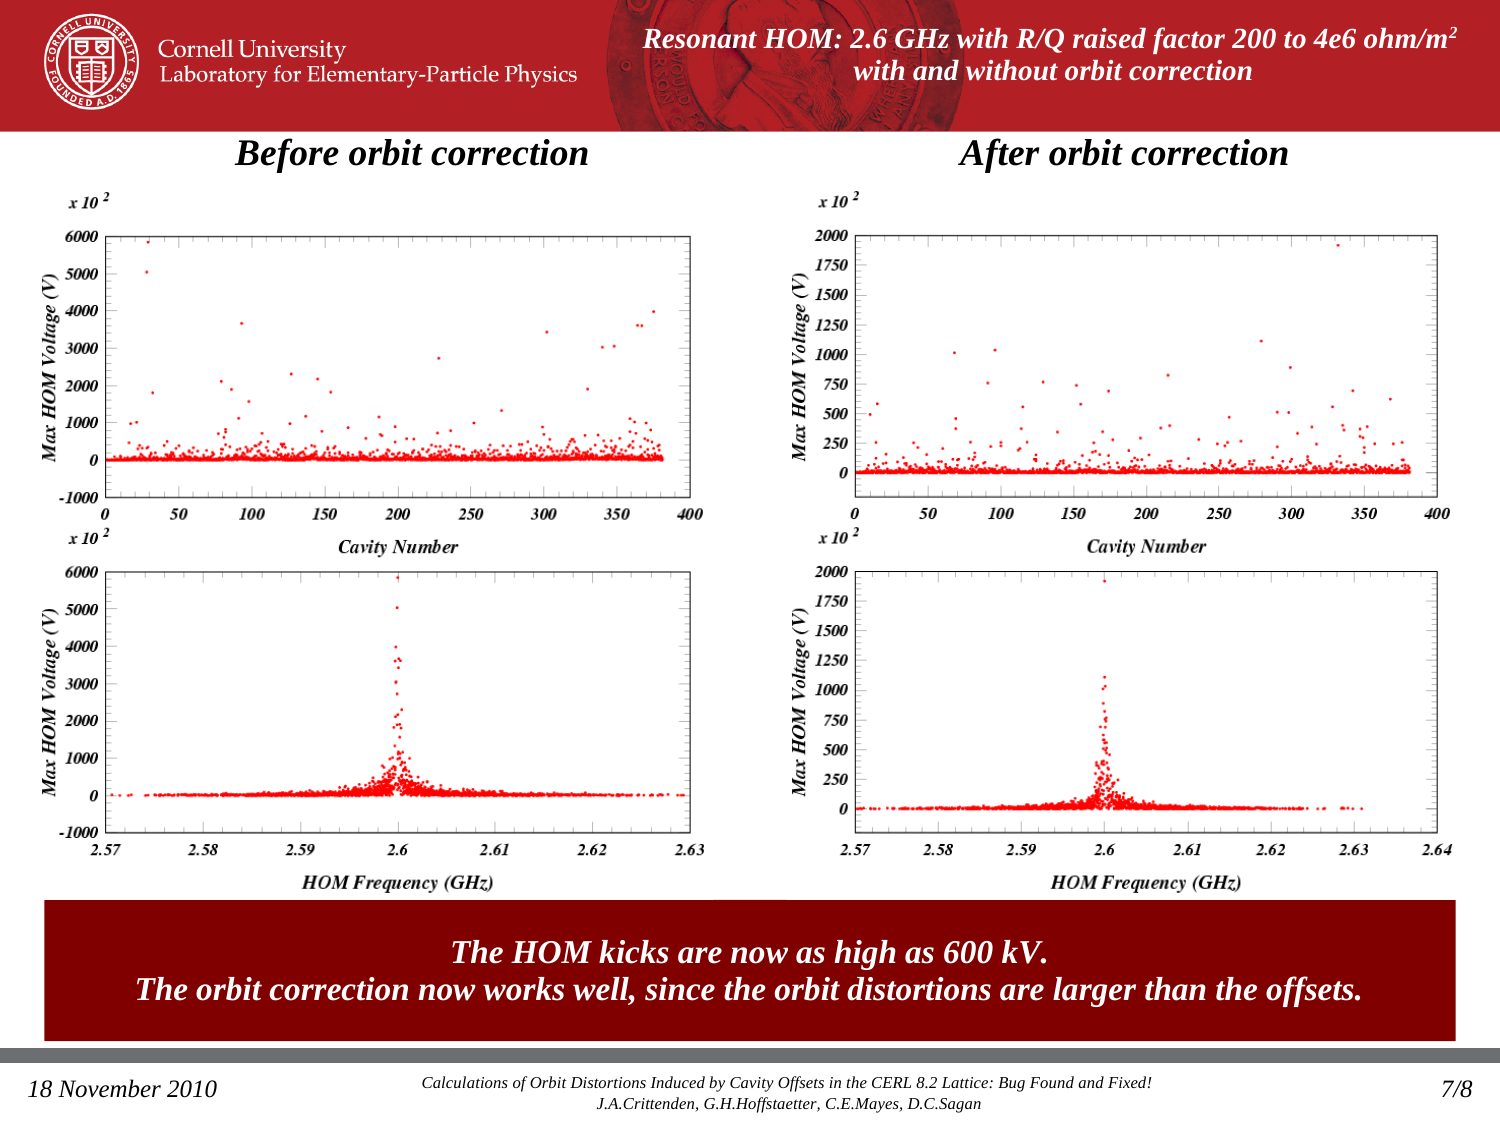

Resonant HOM: 2.6 GHz with R/Q raised factor 200 to 4e6 ohm/m2
with and without orbit correction
After orbit correction
Before orbit correction
The HOM kicks are now as high as 600 kV.
The orbit correction now works well, since the orbit distortions are larger than the offsets.